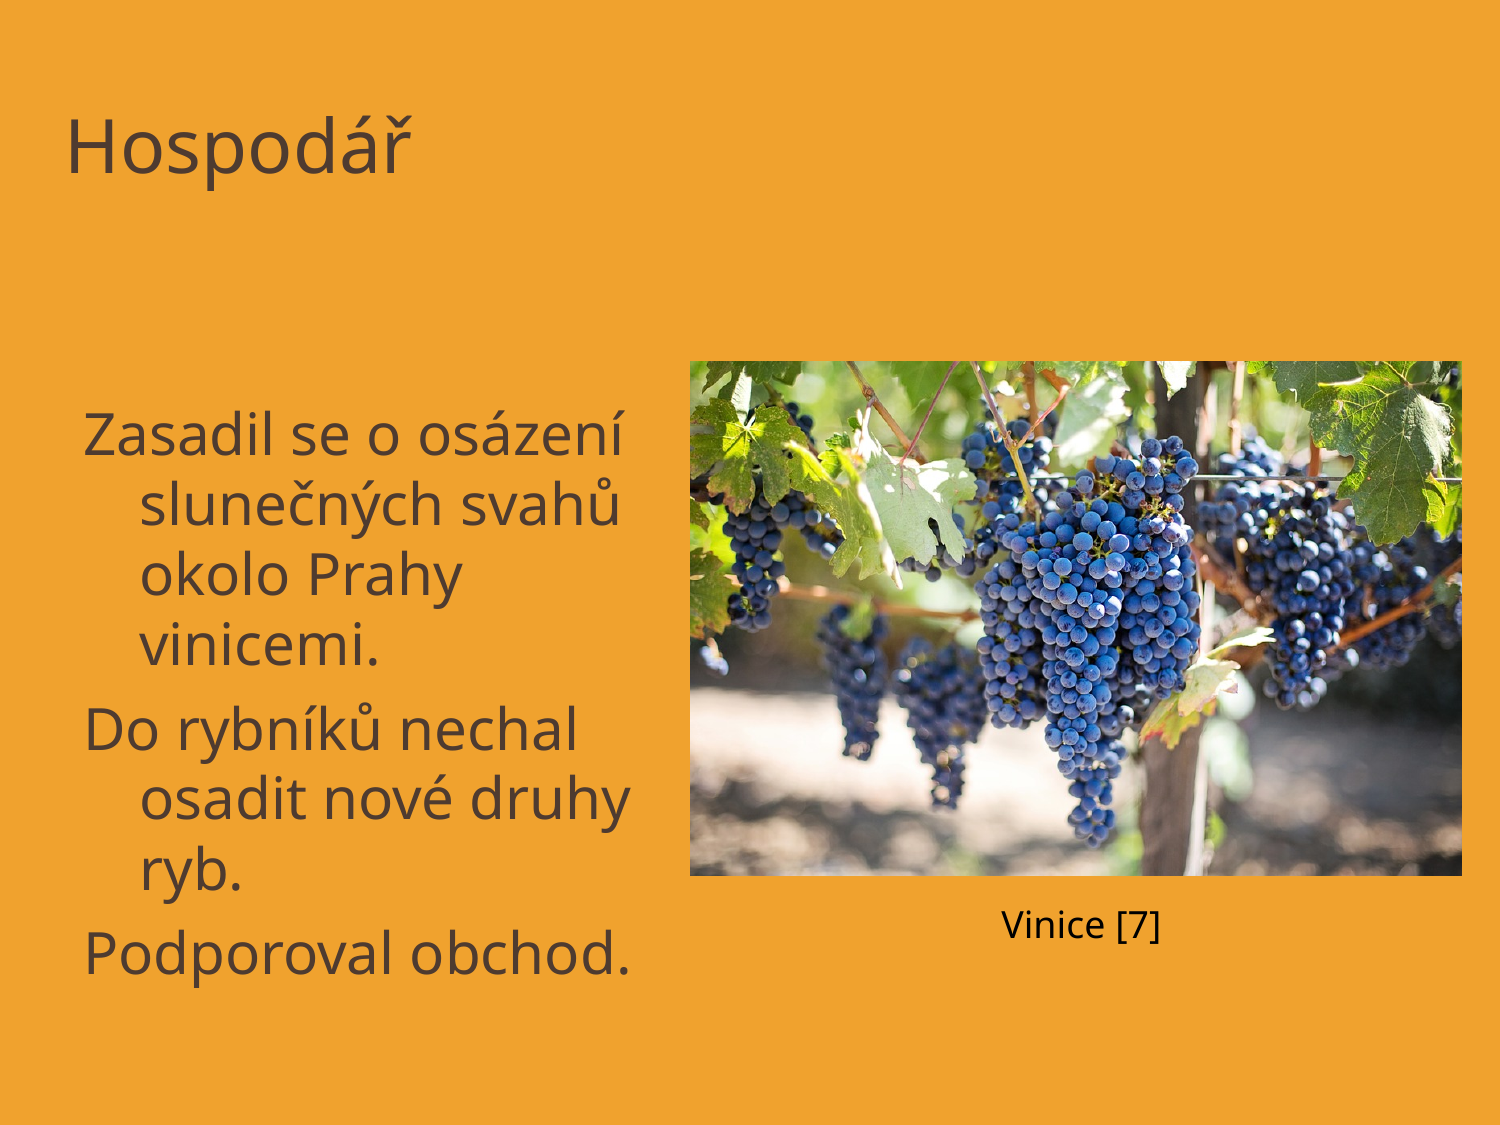

# Hospodář
Zasadil se o osázení slunečných svahů okolo Prahy vinicemi.
Do rybníků nechal osadit nové druhy ryb.
Podporoval obchod.
Vinice [7]